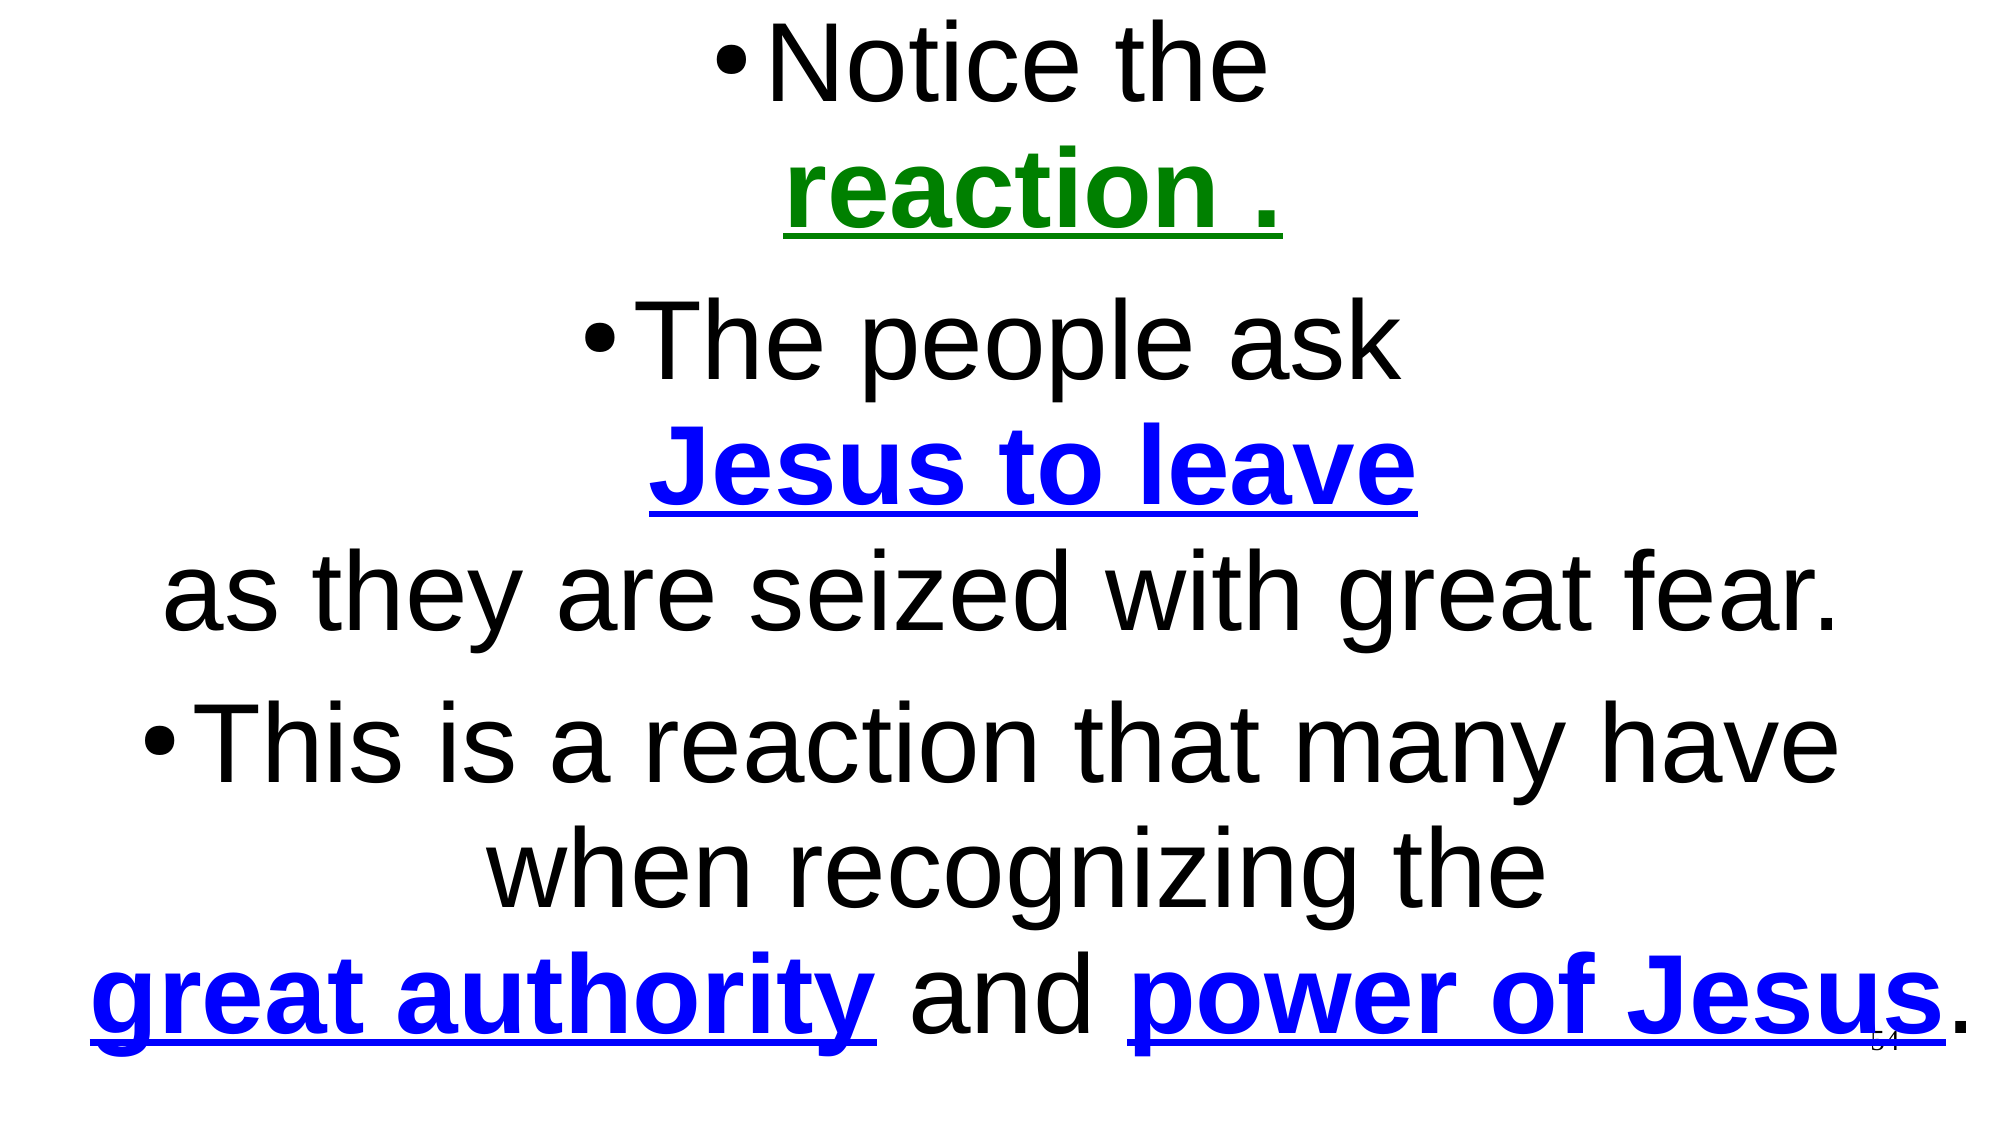

# Notice the reaction .
The people ask
Jesus to leave
as they are seized with great fear.
This is a reaction that many have
when recognizing the
great authority and power of Jesus.
54